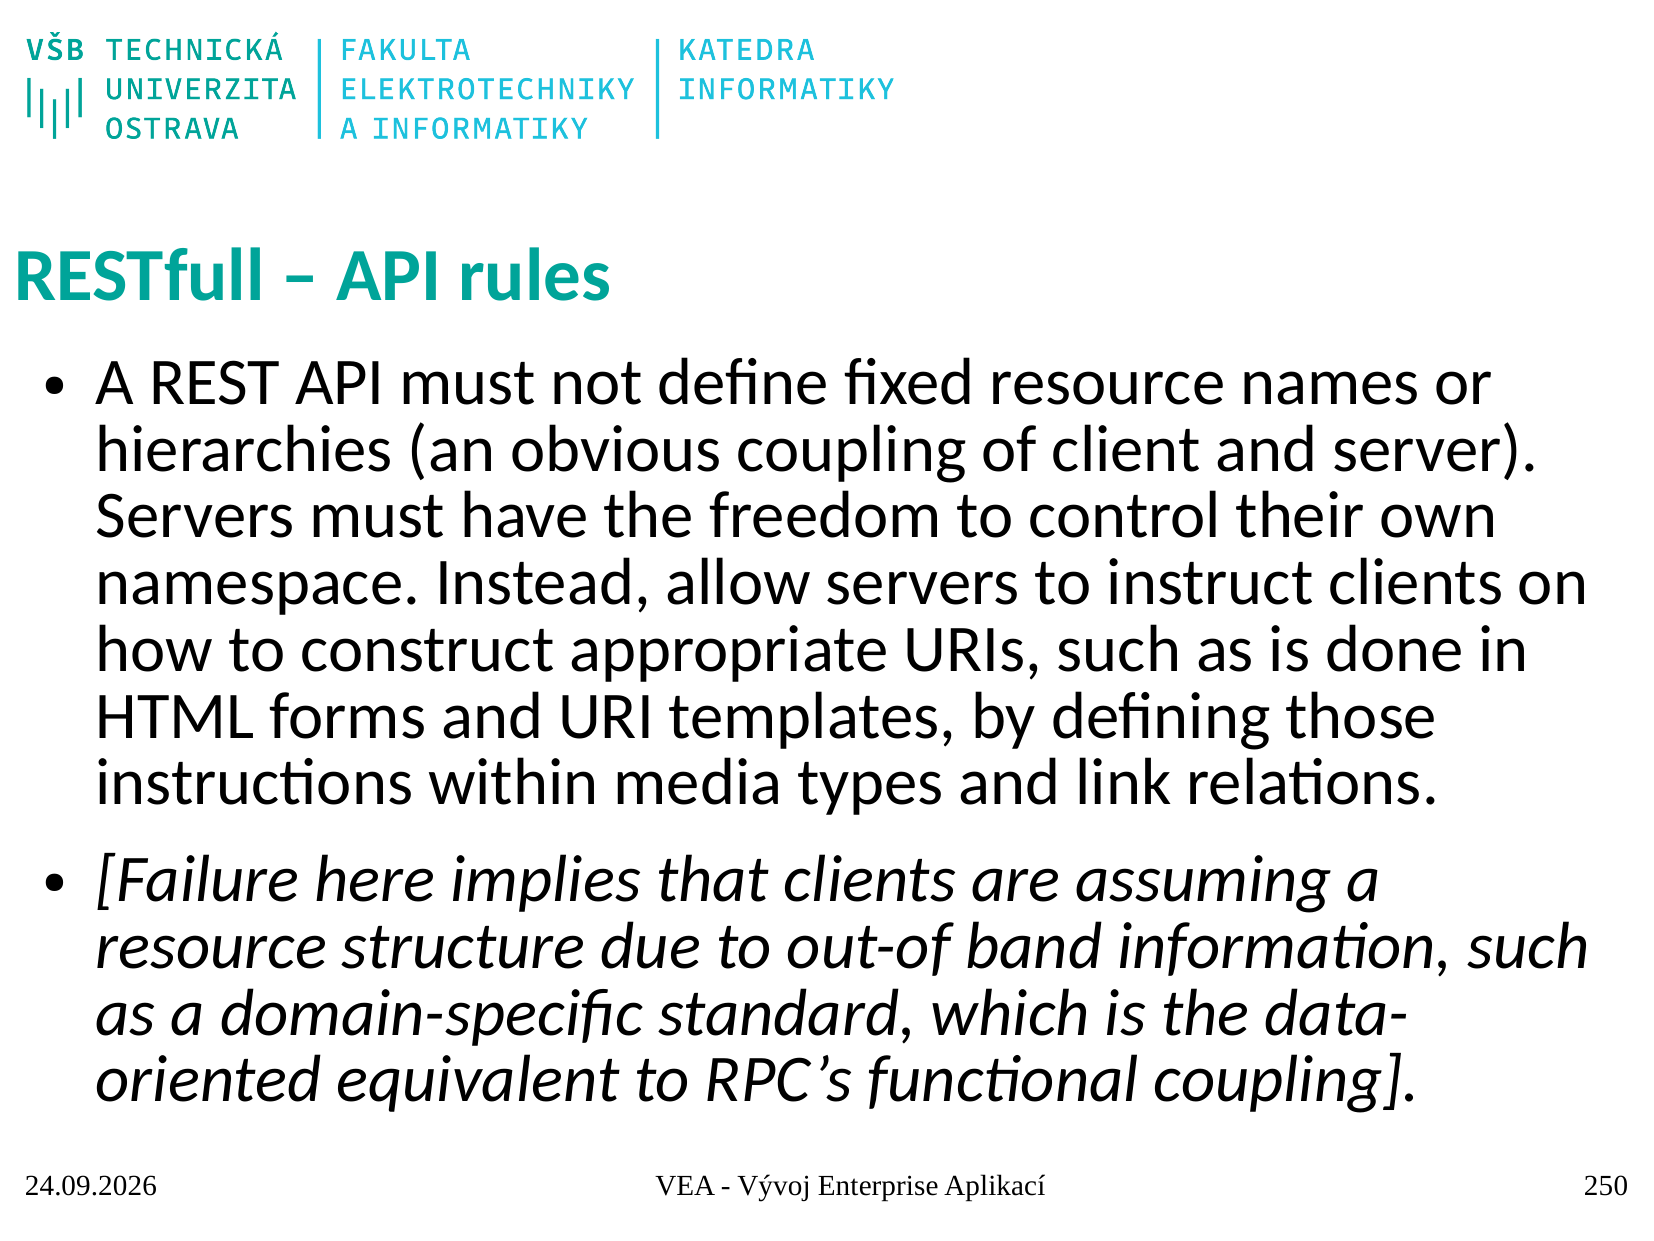

RESTfull – API rules
# A REST API must not define fixed resource names or hierarchies (an obvious coupling of client and server). Servers must have the freedom to control their own namespace. Instead, allow servers to instruct clients on how to construct appropriate URIs, such as is done in HTML forms and URI templates, by defining those instructions within media types and link relations.
[Failure here implies that clients are assuming a resource structure due to out-of band information, such as a domain-specific standard, which is the data-oriented equivalent to RPC’s functional coupling].
VEA - Vývoj Enterprise Aplikací
250